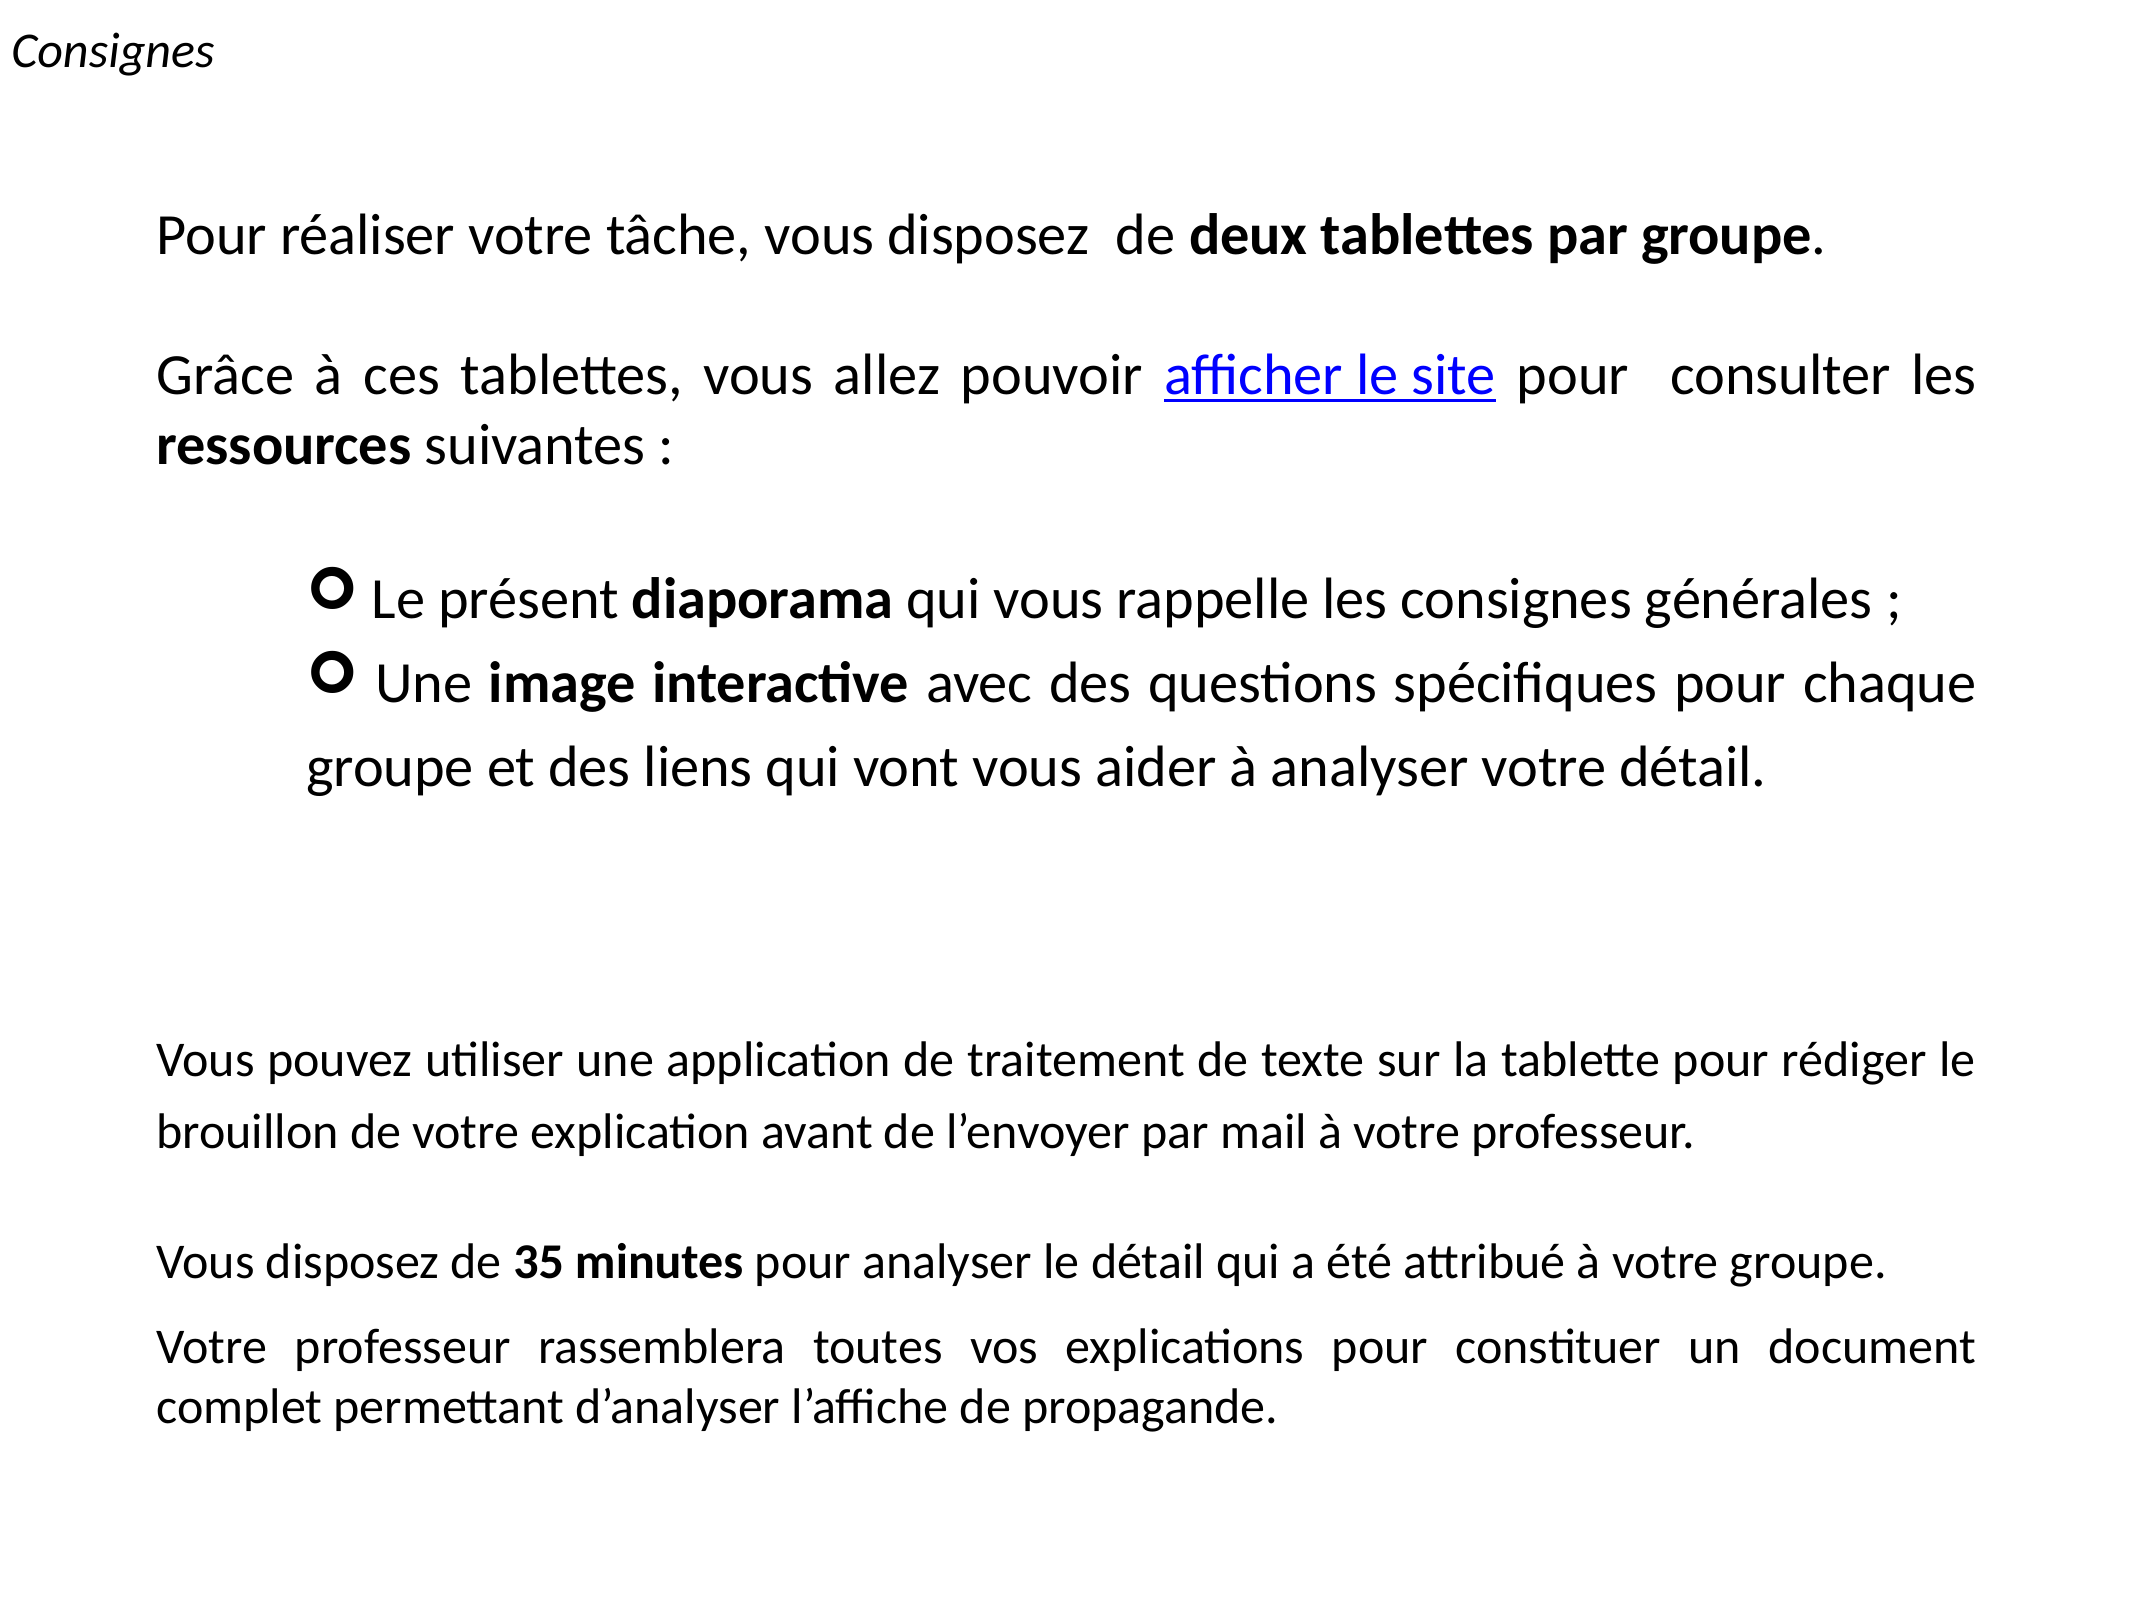

Consignes
Pour réaliser votre tâche, vous disposez de deux tablettes par groupe.
Grâce à ces tablettes, vous allez pouvoir afficher le site pour consulter les ressources suivantes :
 Le présent diaporama qui vous rappelle les consignes générales ;
 Une image interactive avec des questions spécifiques pour chaque groupe et des liens qui vont vous aider à analyser votre détail.
Vous pouvez utiliser une application de traitement de texte sur la tablette pour rédiger le brouillon de votre explication avant de l’envoyer par mail à votre professeur.
Vous disposez de 35 minutes pour analyser le détail qui a été attribué à votre groupe.
Votre professeur rassemblera toutes vos explications pour constituer un document complet permettant d’analyser l’affiche de propagande.